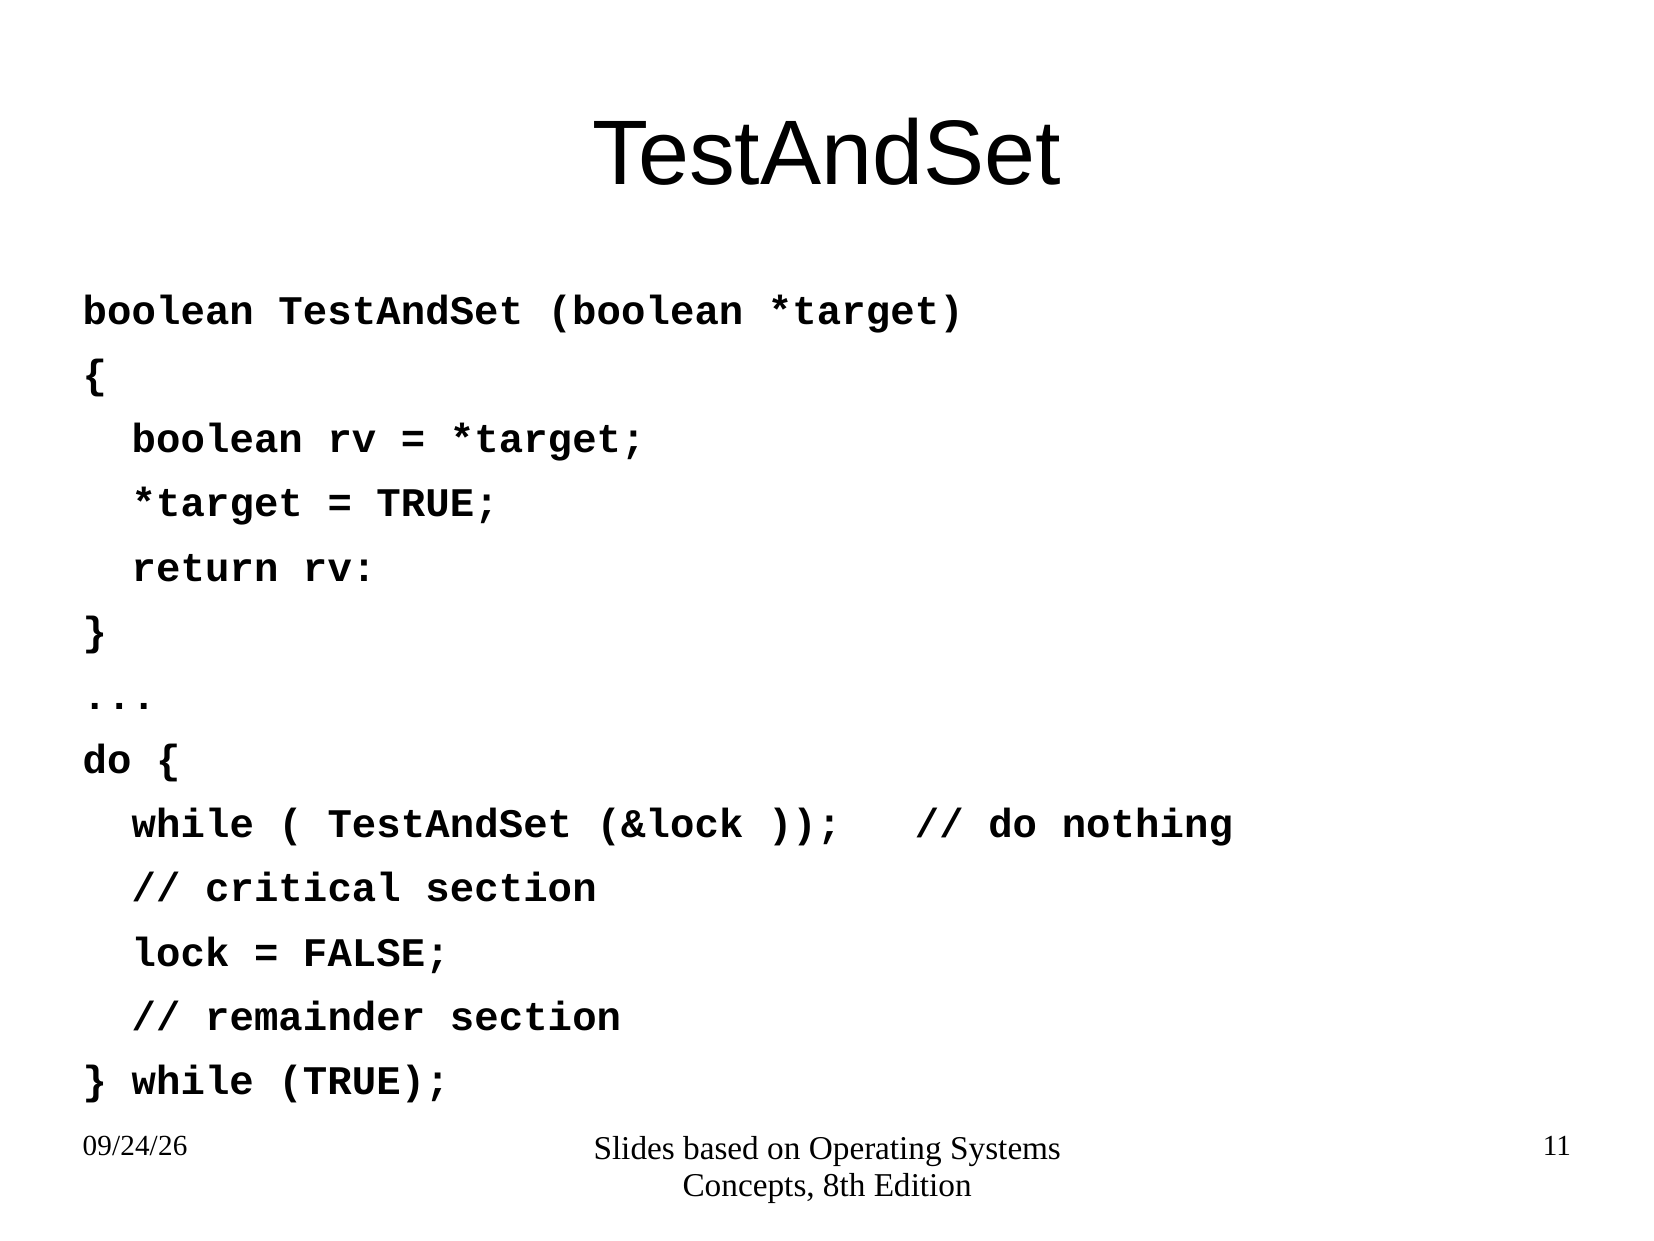

# TestAndSet
boolean TestAndSet (boolean *target)
{
 boolean rv = *target;
 *target = TRUE;
 return rv:
}
...
do {
 while ( TestAndSet (&lock )); // do nothing
 // critical section
 lock = FALSE;
 // remainder section
} while (TRUE);
11